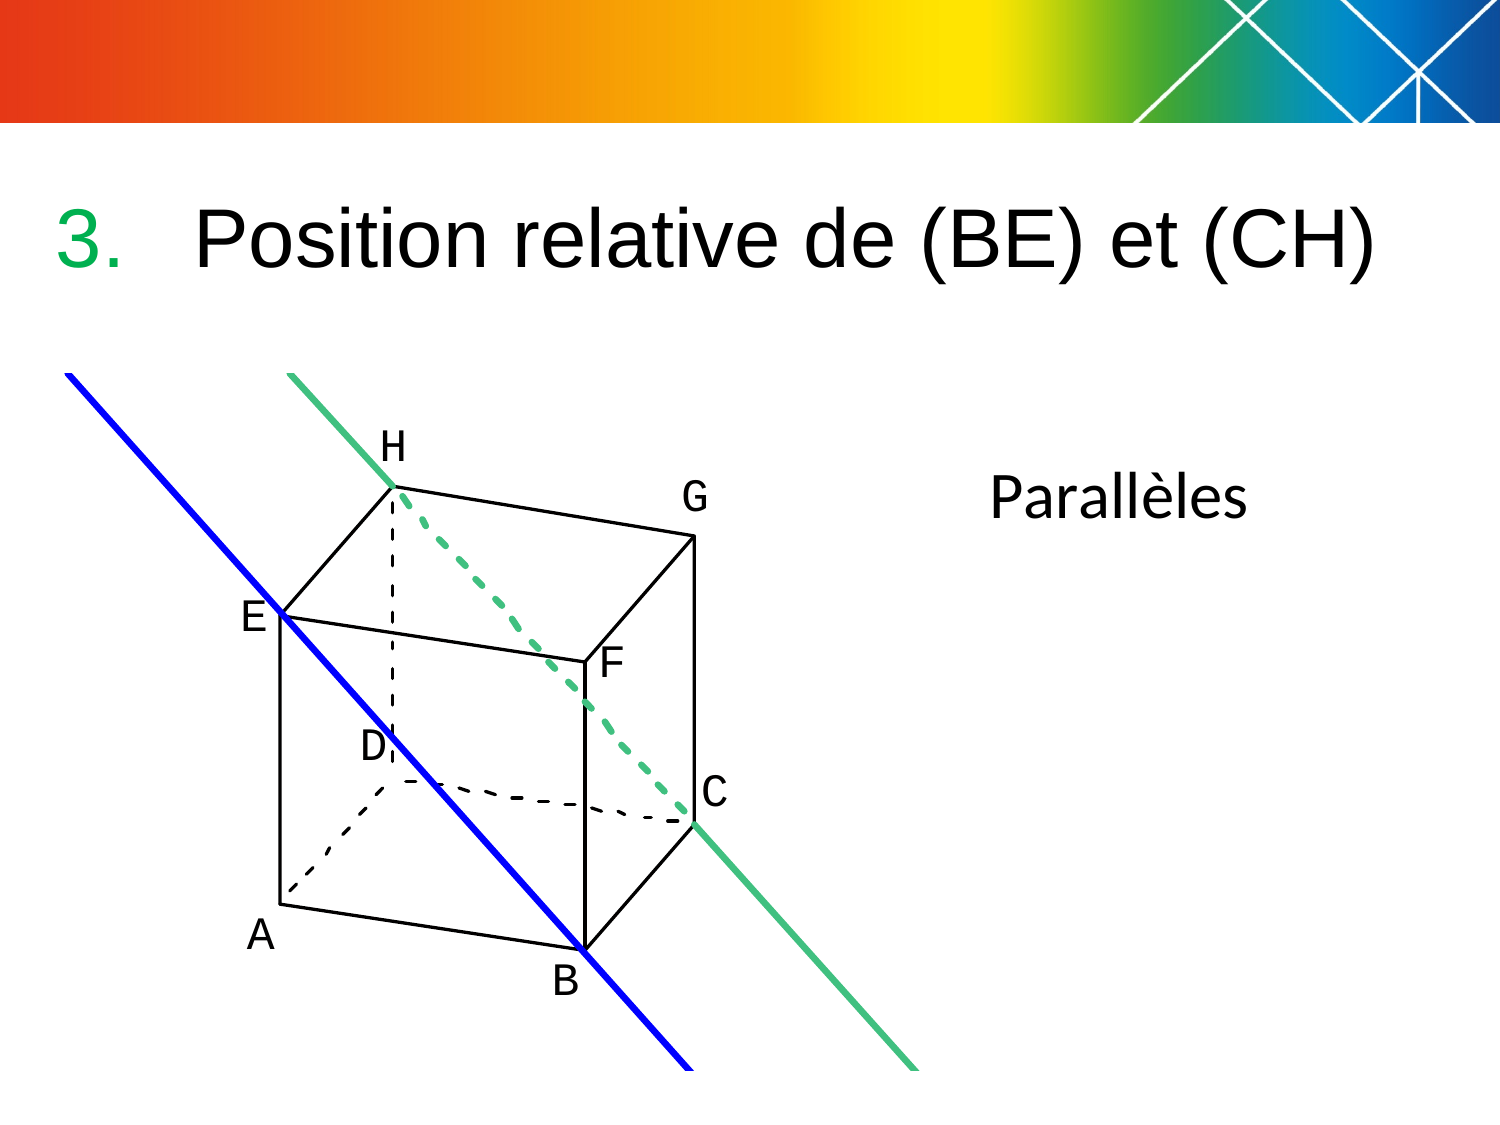

Position relative de (BE) et (CH)
Parallèles